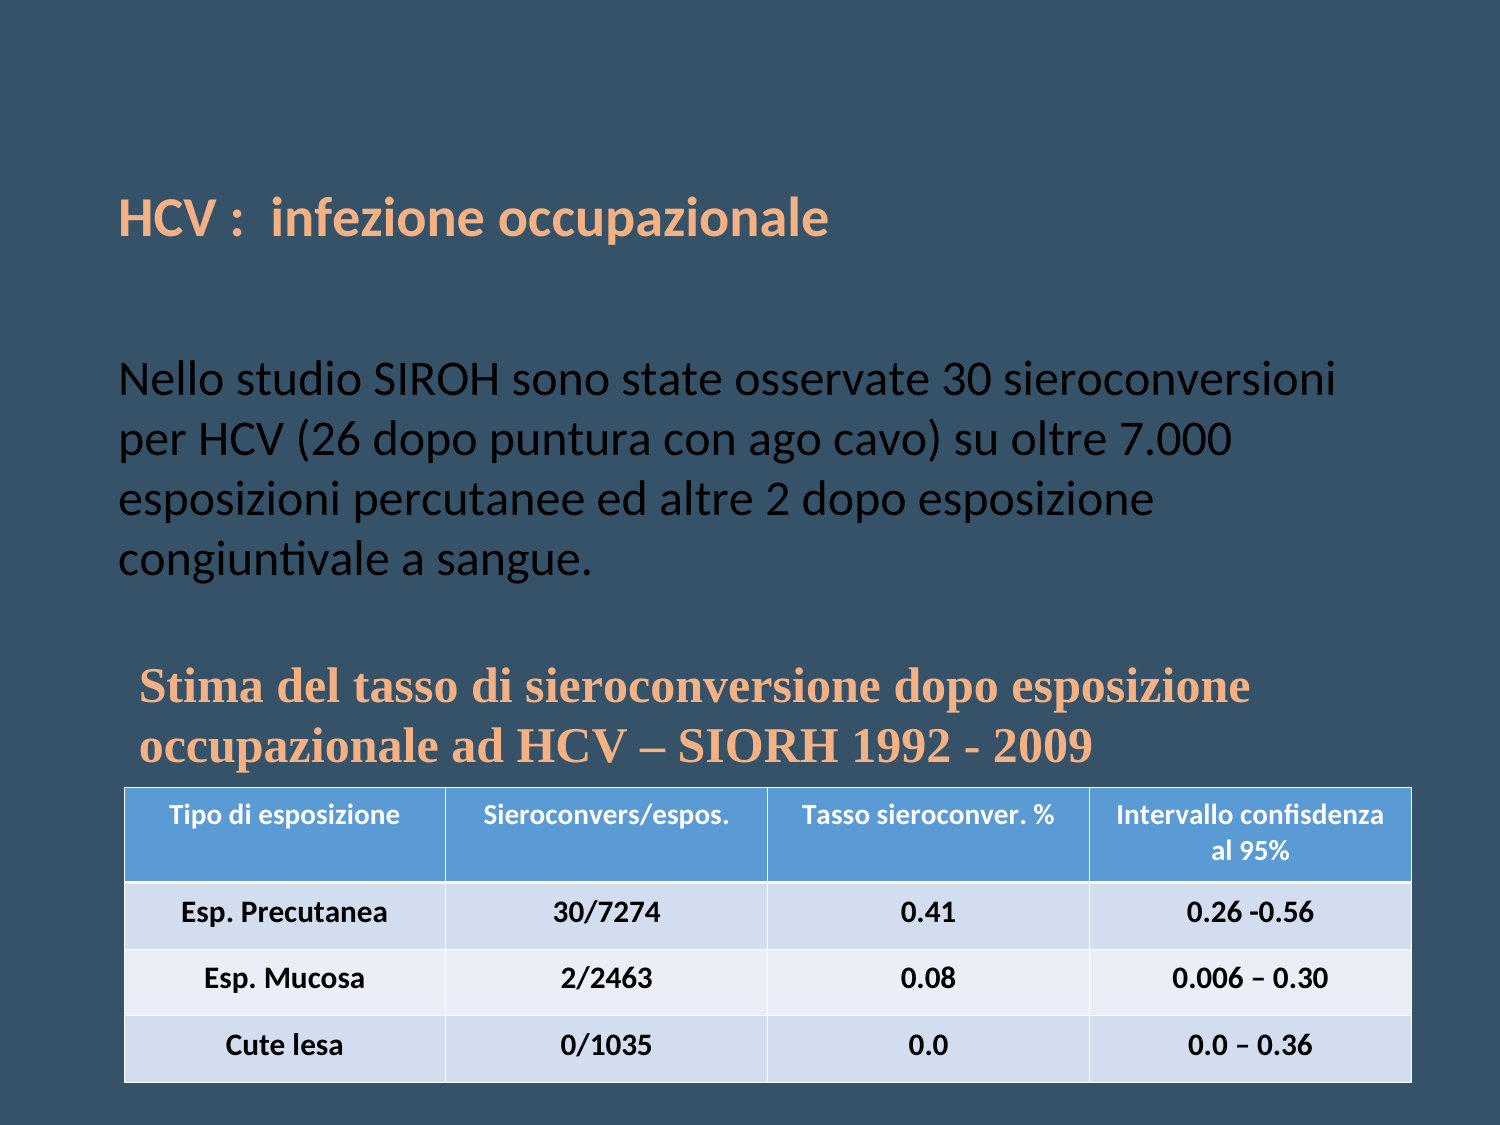

HCV : infezione occupazionale
Nello studio SIROH sono state osservate 30 sieroconversioni per HCV (26 dopo puntura con ago cavo) su oltre 7.000 esposizioni percutanee ed altre 2 dopo esposizione congiuntivale a sangue.
Stima del tasso di sieroconversione dopo esposizione occupazionale ad HCV – SIORH 1992 - 2009
| Tipo di esposizione | Sieroconvers/espos. | Tasso sieroconver. % | Intervallo confisdenza al 95% |
| --- | --- | --- | --- |
| Esp. Precutanea | 30/7274 | 0.41 | 0.26 -0.56 |
| Esp. Mucosa | 2/2463 | 0.08 | 0.006 – 0.30 |
| Cute lesa | 0/1035 | 0.0 | 0.0 – 0.36 |